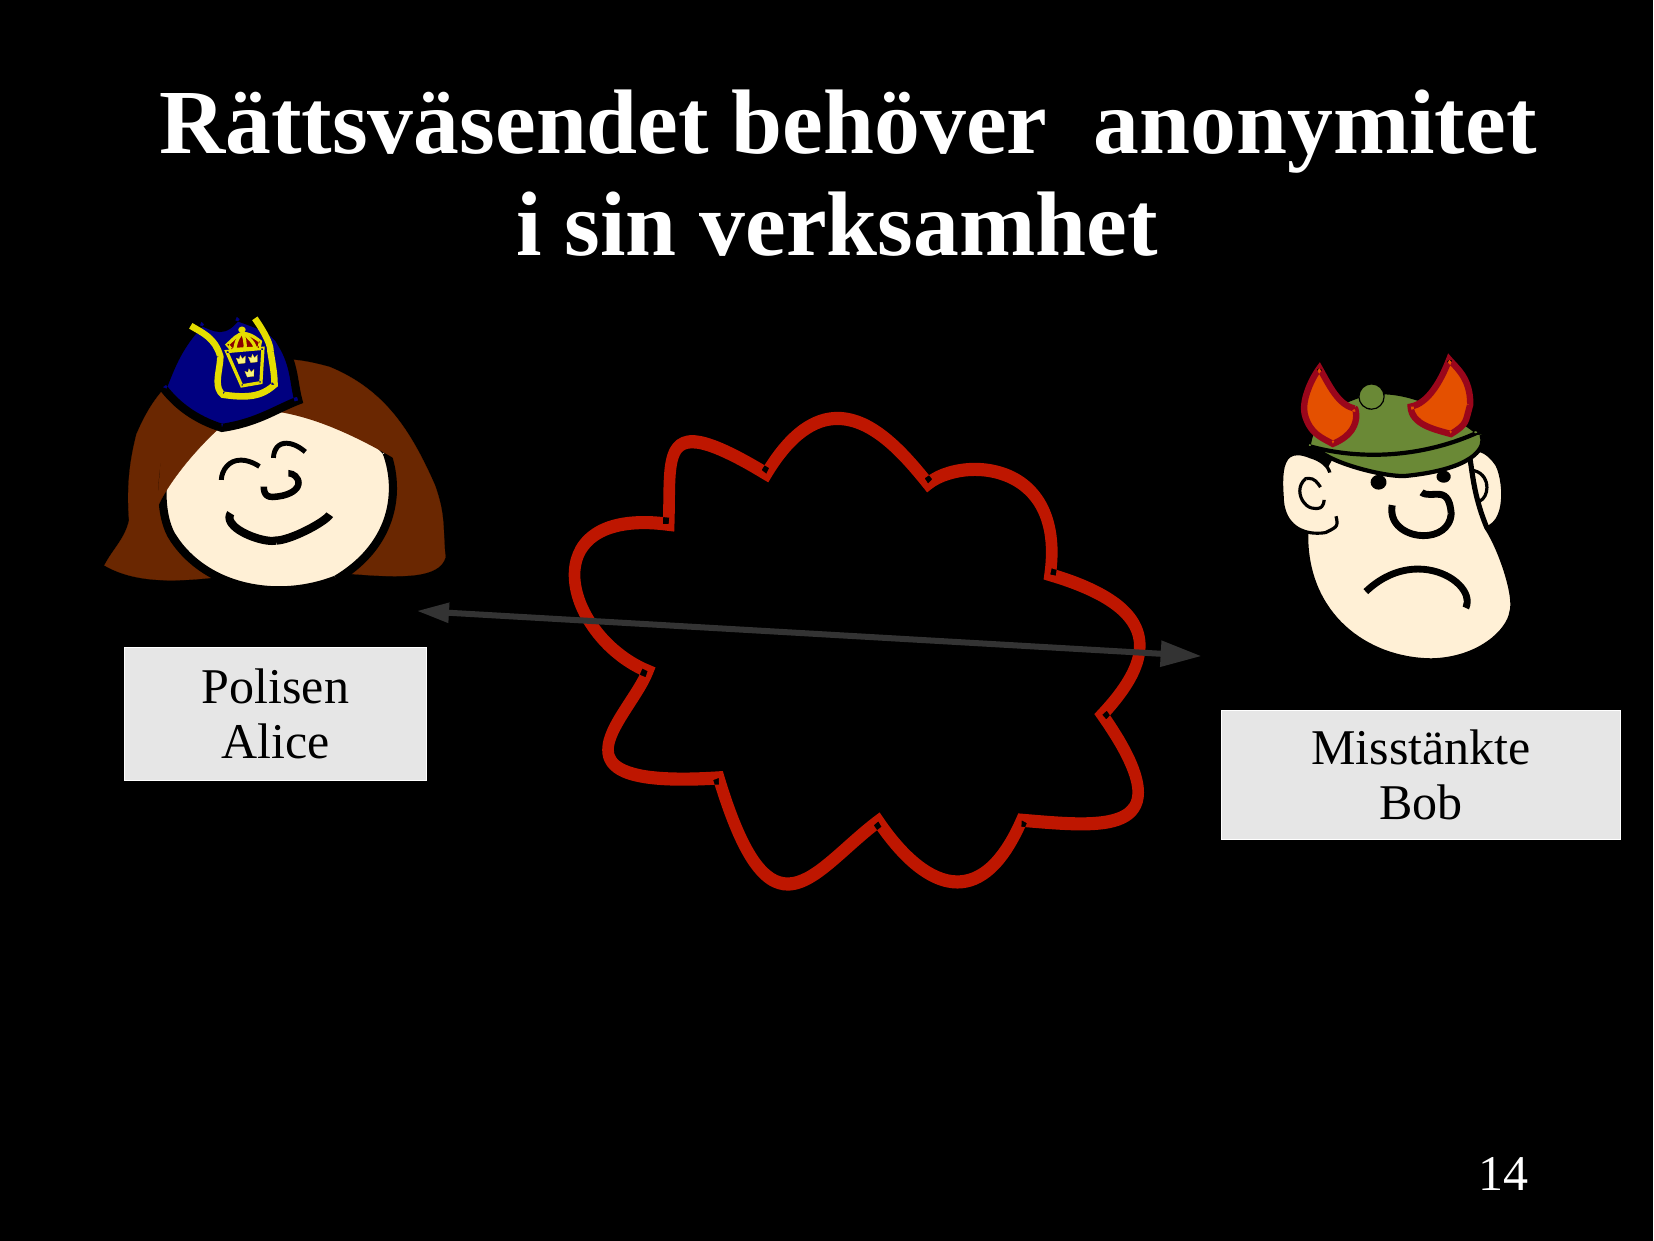

Rättsväsendet behöver anonymitet i sin verksamhet
Polisen
Alice
Misstänkte
Bob